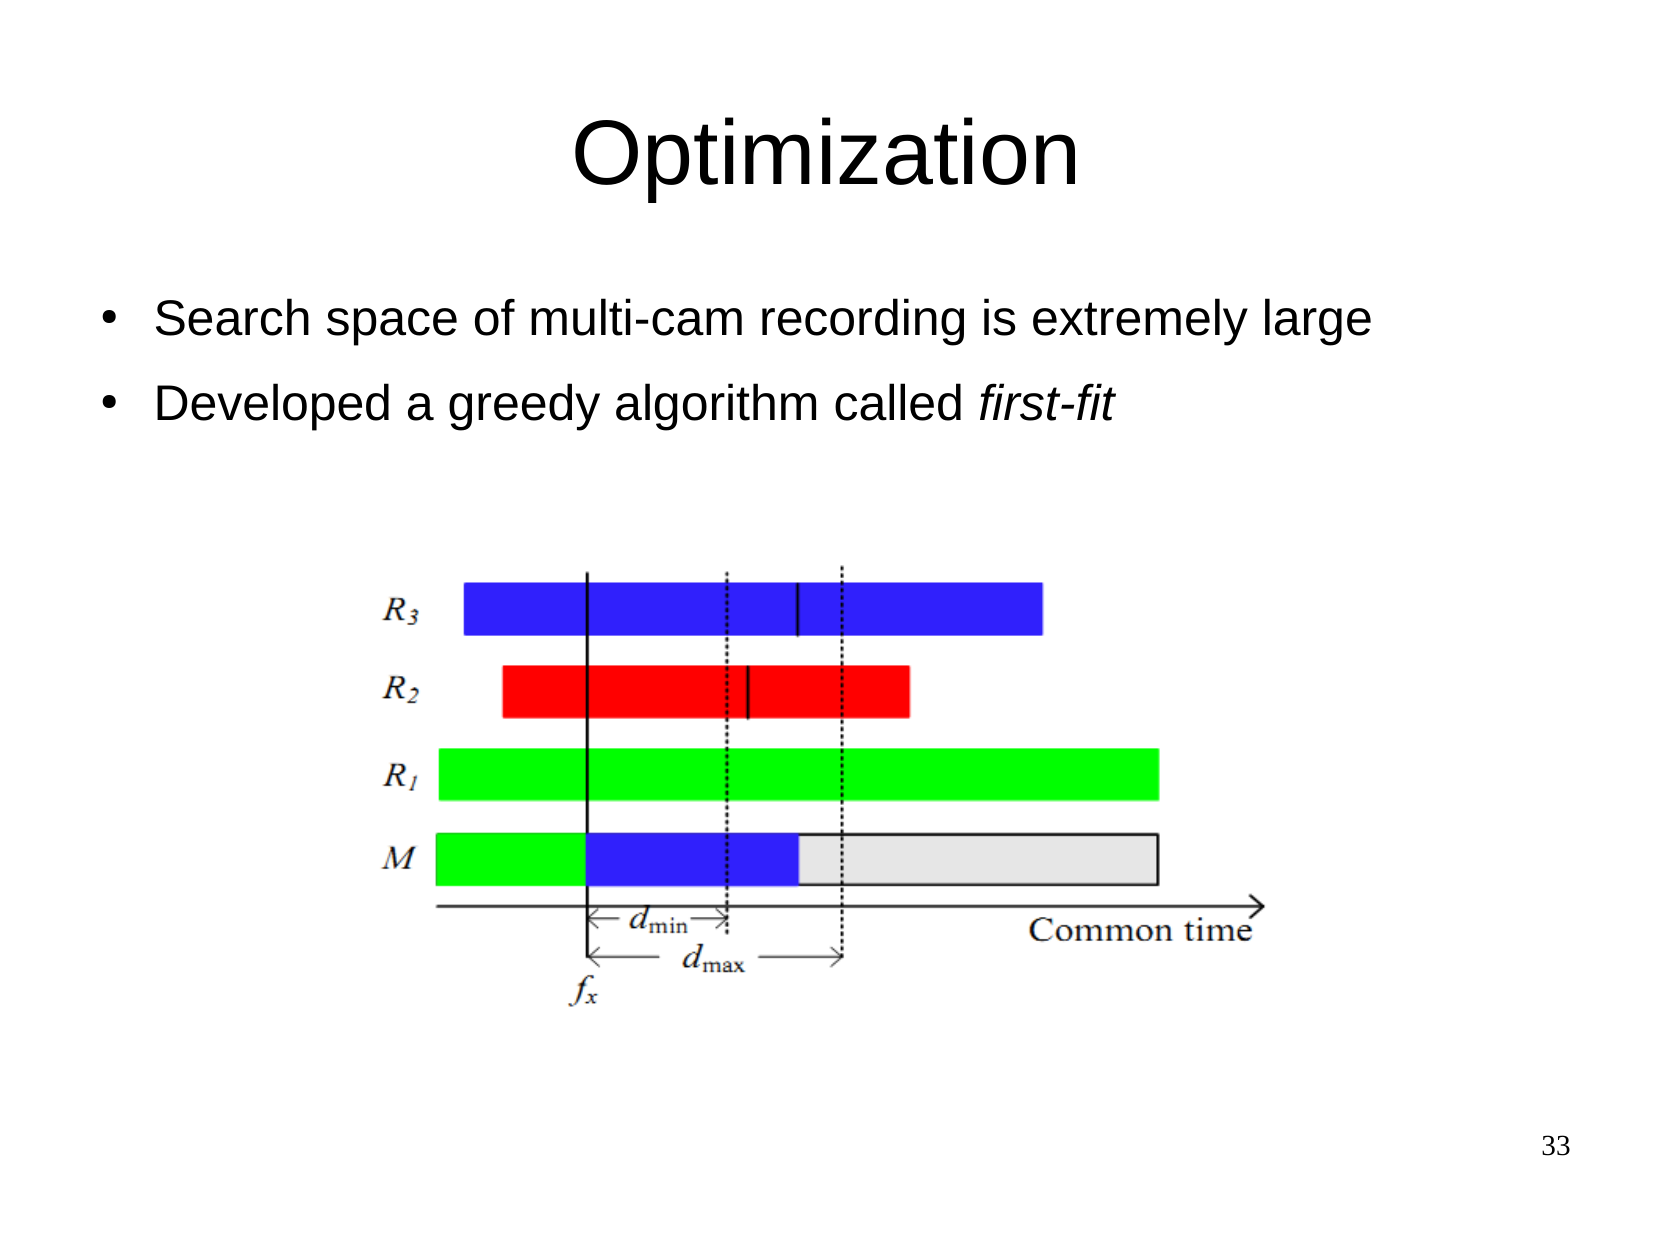

# Optimization
Search space of multi-cam recording is extremely large
Developed a greedy algorithm called first-fit
33